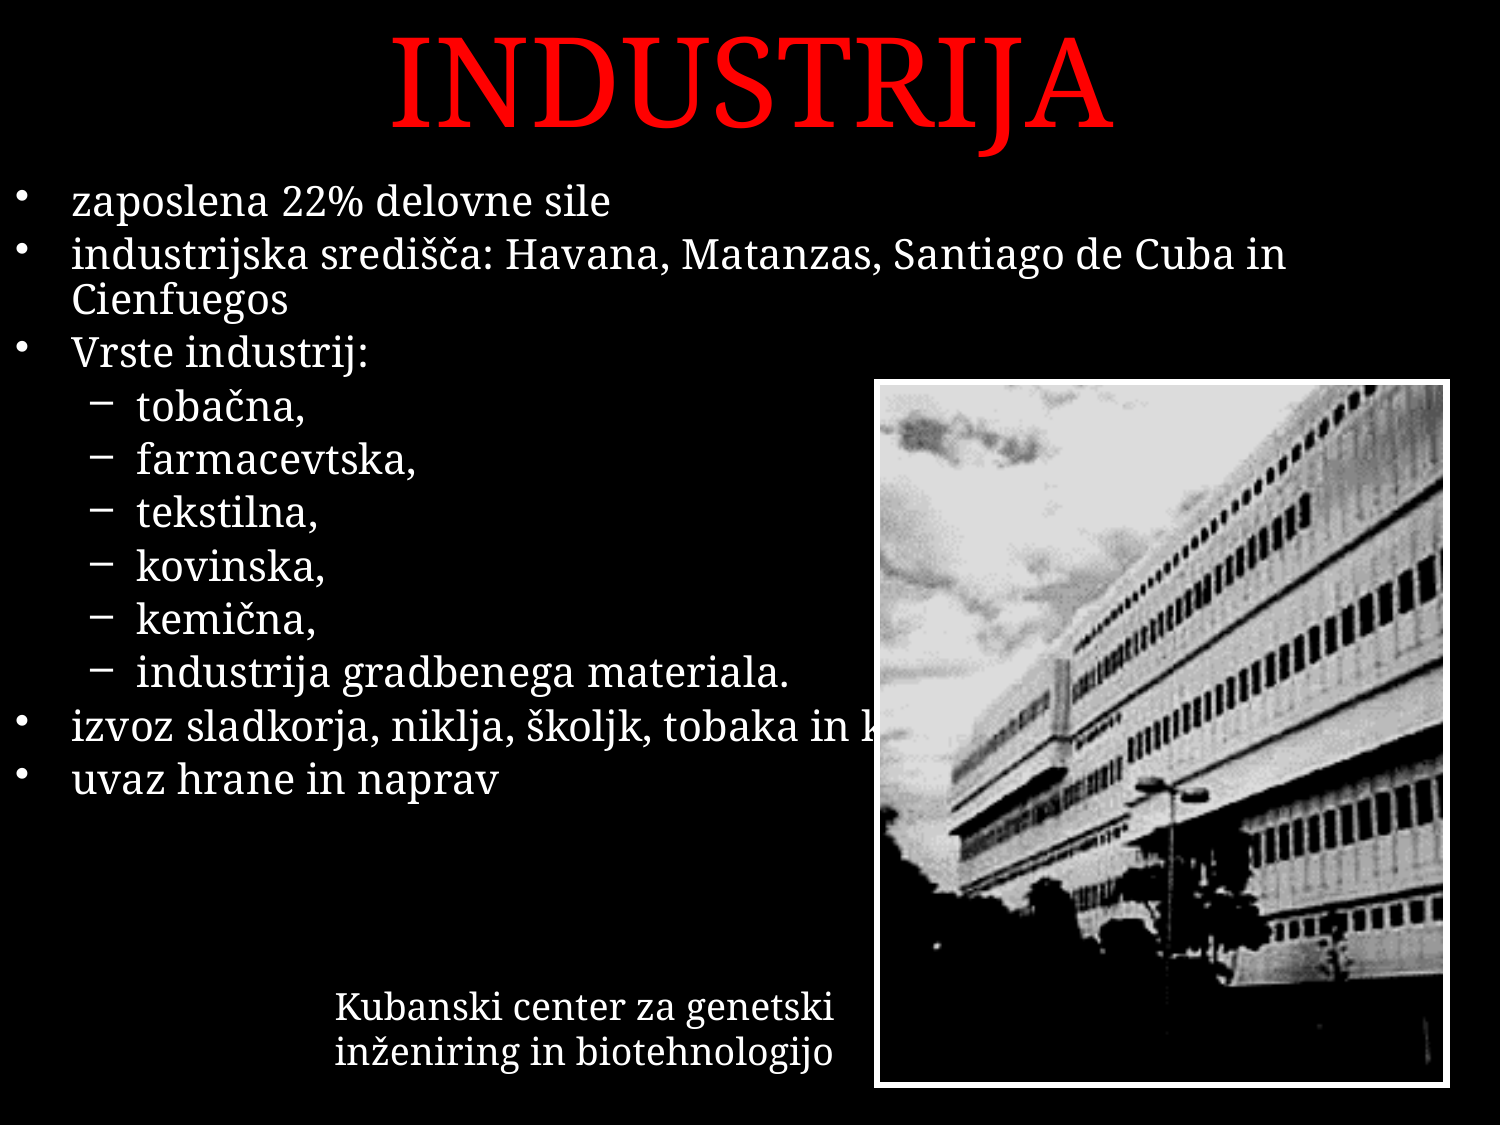

# INDUSTRIJA
zaposlena 22% delovne sile
industrijska središča: Havana, Matanzas, Santiago de Cuba in Cienfuegos
Vrste industrij:
tobačna,
farmacevtska,
tekstilna,
kovinska,
kemična,
industrija gradbenega materiala.
izvoz sladkorja, niklja, školjk, tobaka in kave
uvaz hrane in naprav
Kubanski center za genetski inženiring in biotehnologijo